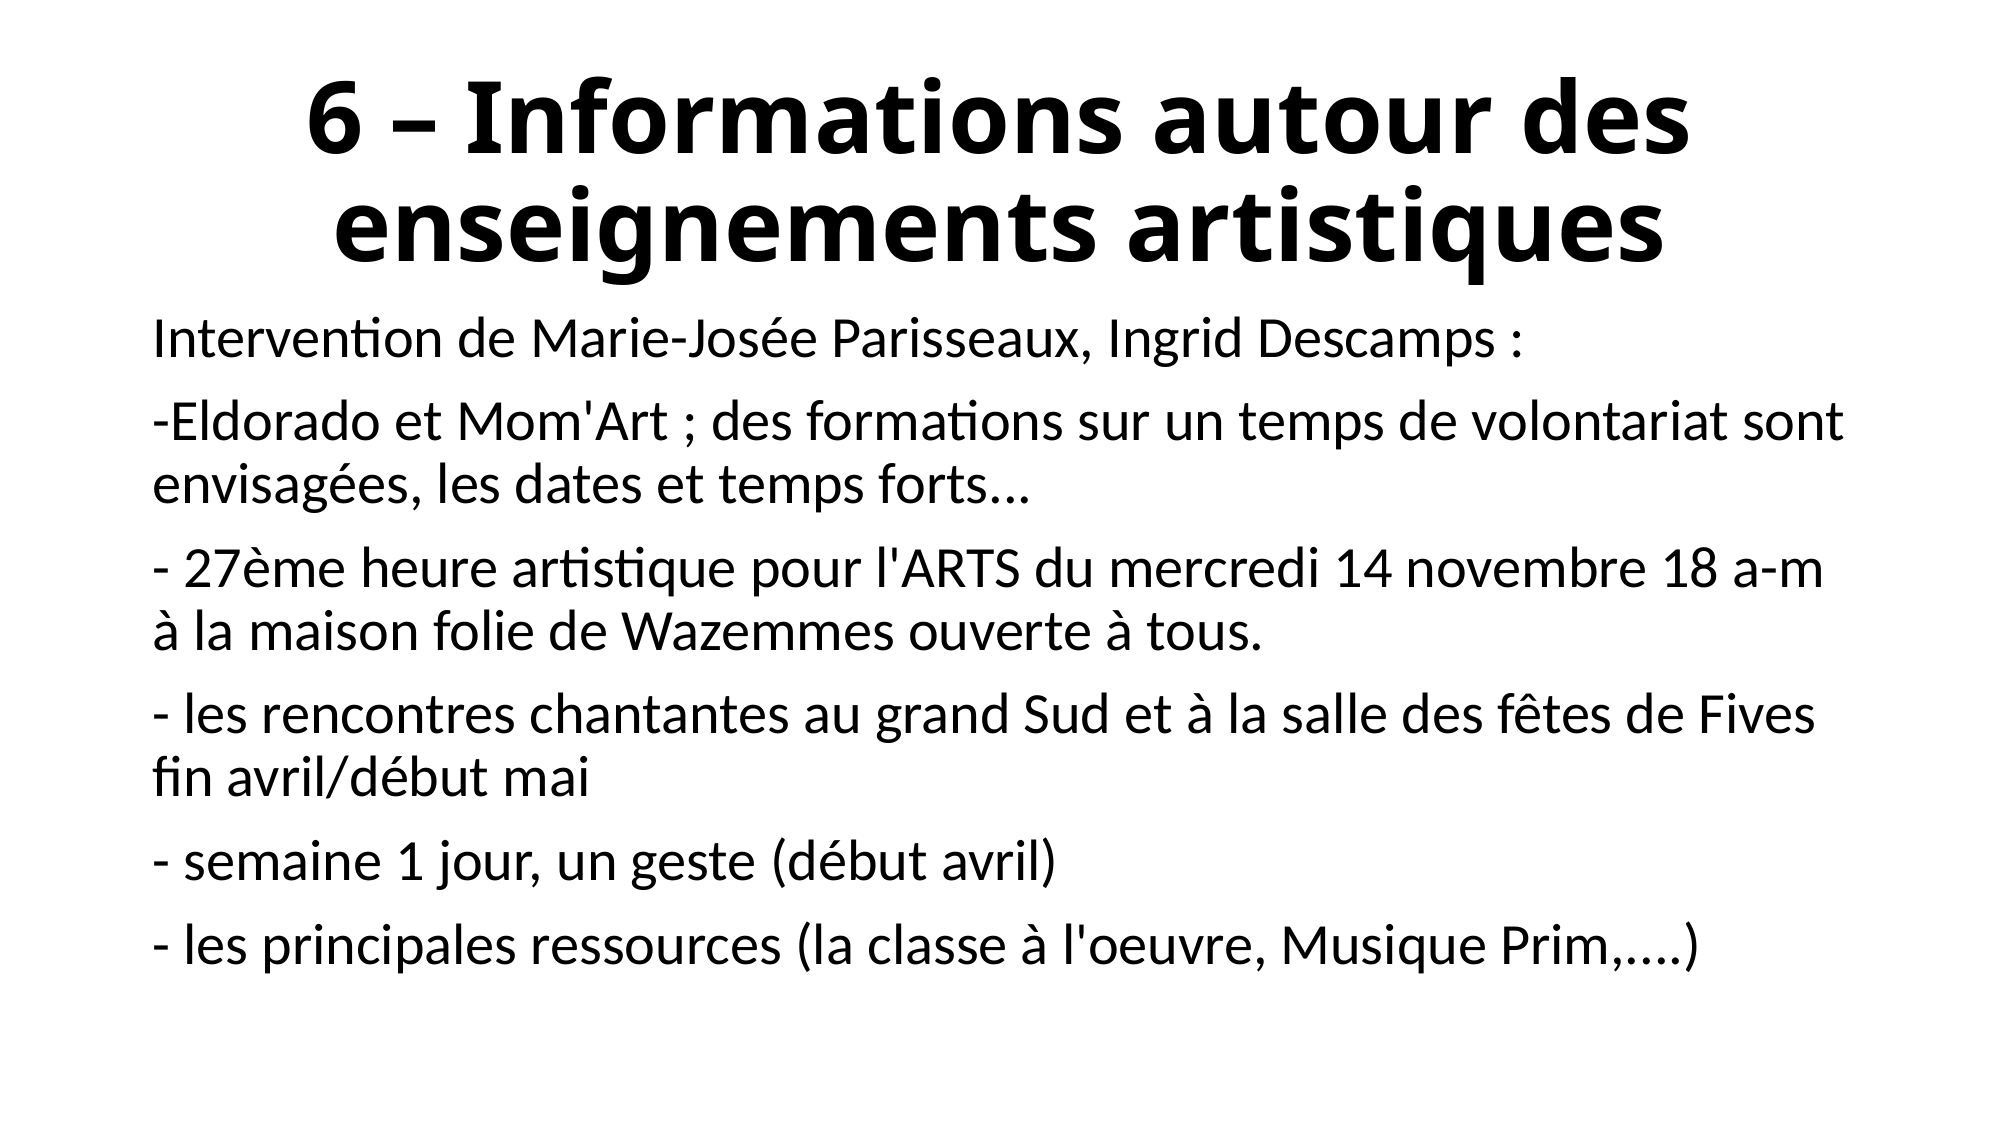

# 6 – Informations autour des enseignements artistiques
Intervention de Marie-Josée Parisseaux, Ingrid Descamps :
-Eldorado et Mom'Art ; des formations sur un temps de volontariat sont envisagées, les dates et temps forts...
- 27ème heure artistique pour l'ARTS du mercredi 14 novembre 18 a-m à la maison folie de Wazemmes ouverte à tous.
- les rencontres chantantes au grand Sud et à la salle des fêtes de Fives fin avril/début mai
- semaine 1 jour, un geste (début avril)
- les principales ressources (la classe à l'oeuvre, Musique Prim,....)